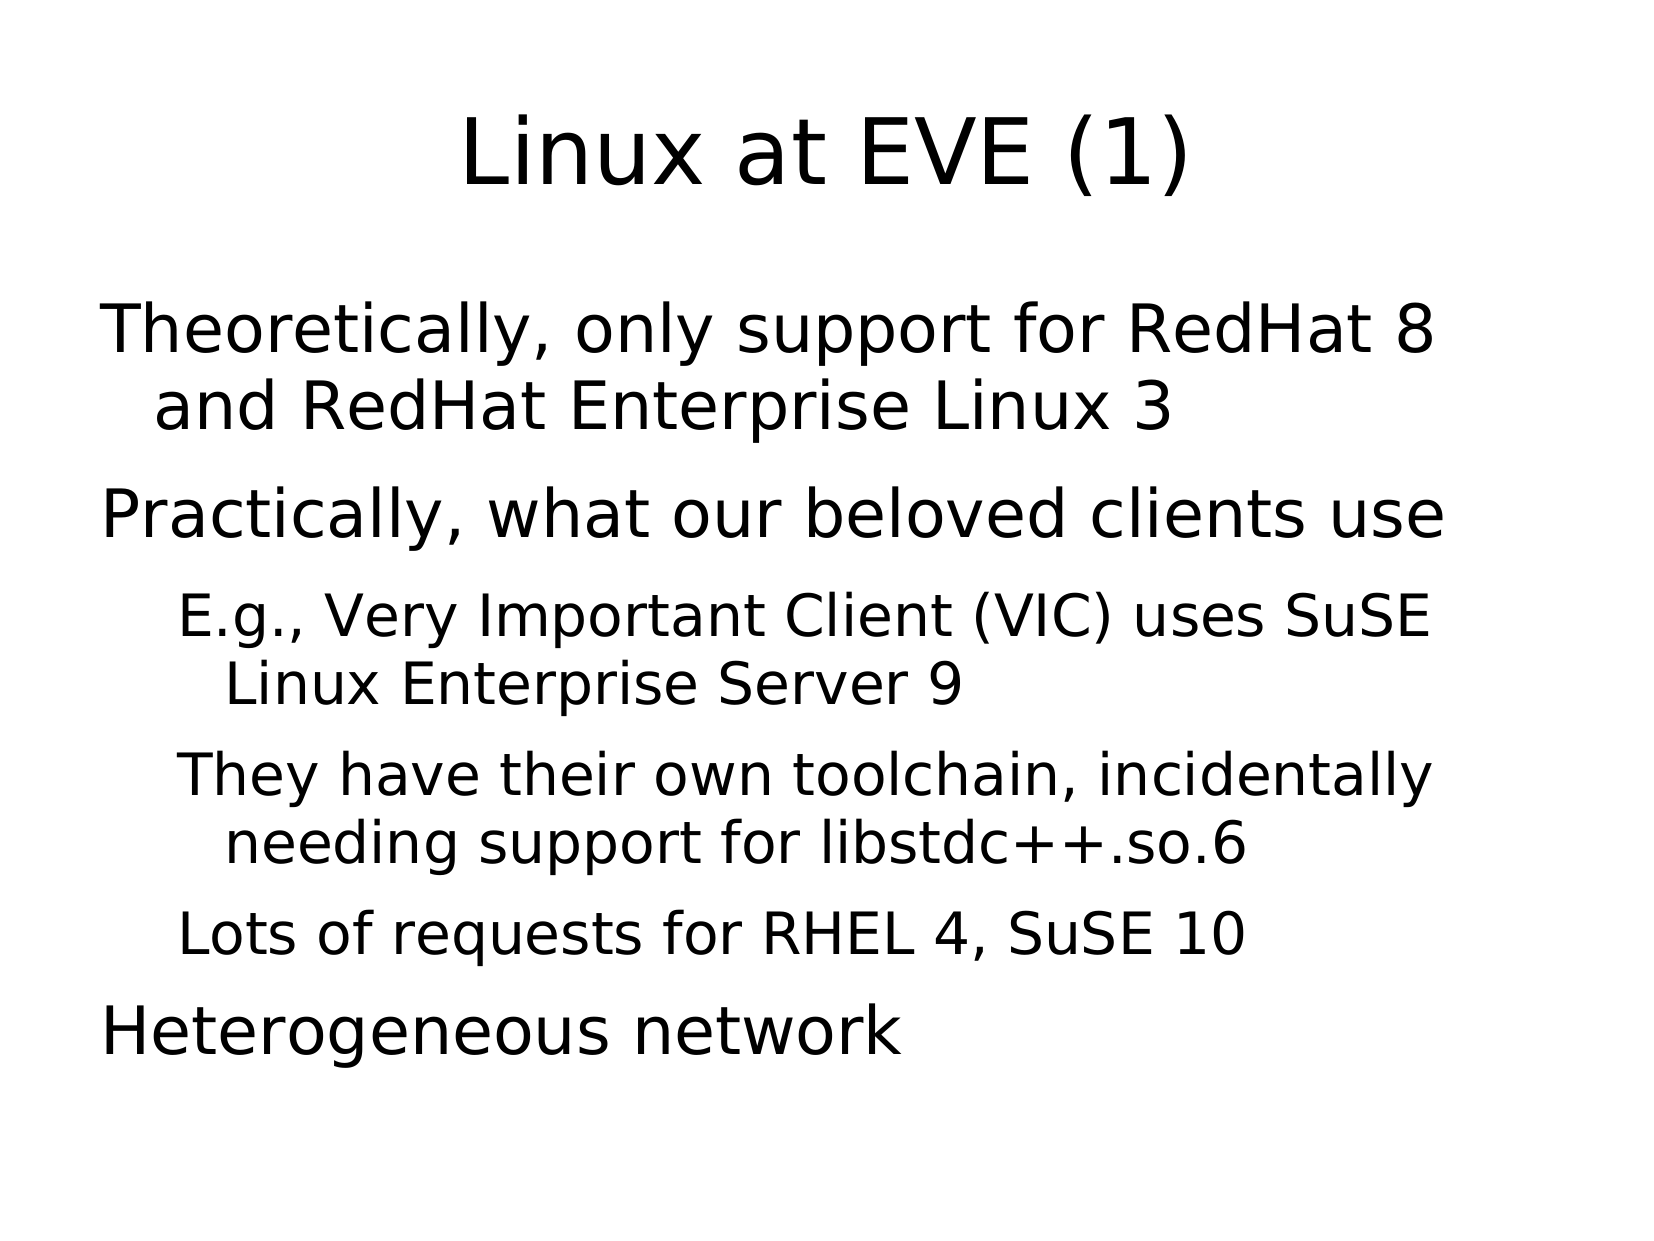

# Linux at EVE (1)
Theoretically, only support for RedHat 8 and RedHat Enterprise Linux 3
Practically, what our beloved clients use
E.g., Very Important Client (VIC) uses SuSE Linux Enterprise Server 9
They have their own toolchain, incidentally needing support for libstdc++.so.6
Lots of requests for RHEL 4, SuSE 10
Heterogeneous network